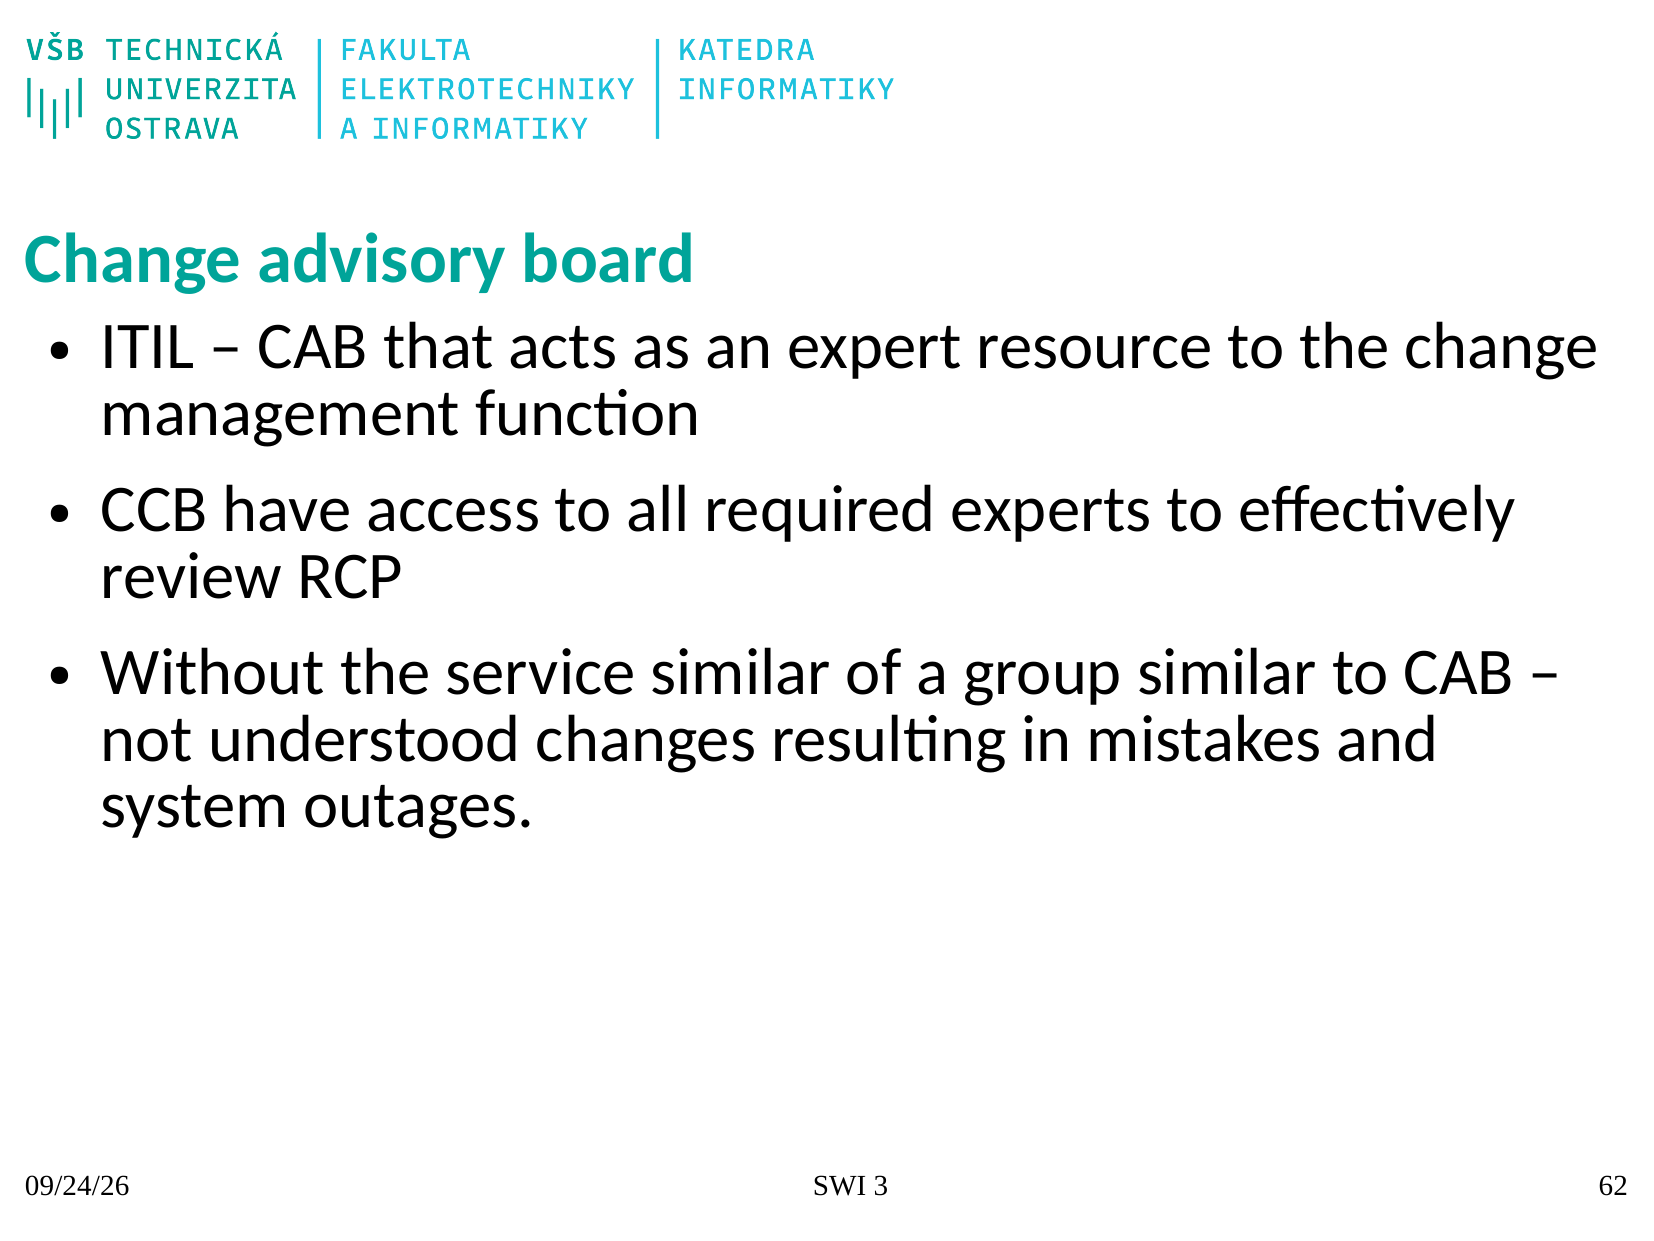

# Change advisory board
ITIL – CAB that acts as an expert resource to the change management function
CCB have access to all required experts to effectively review RCP
Without the service similar of a group similar to CAB – not understood changes resulting in mistakes and system outages.
SWI 3
62